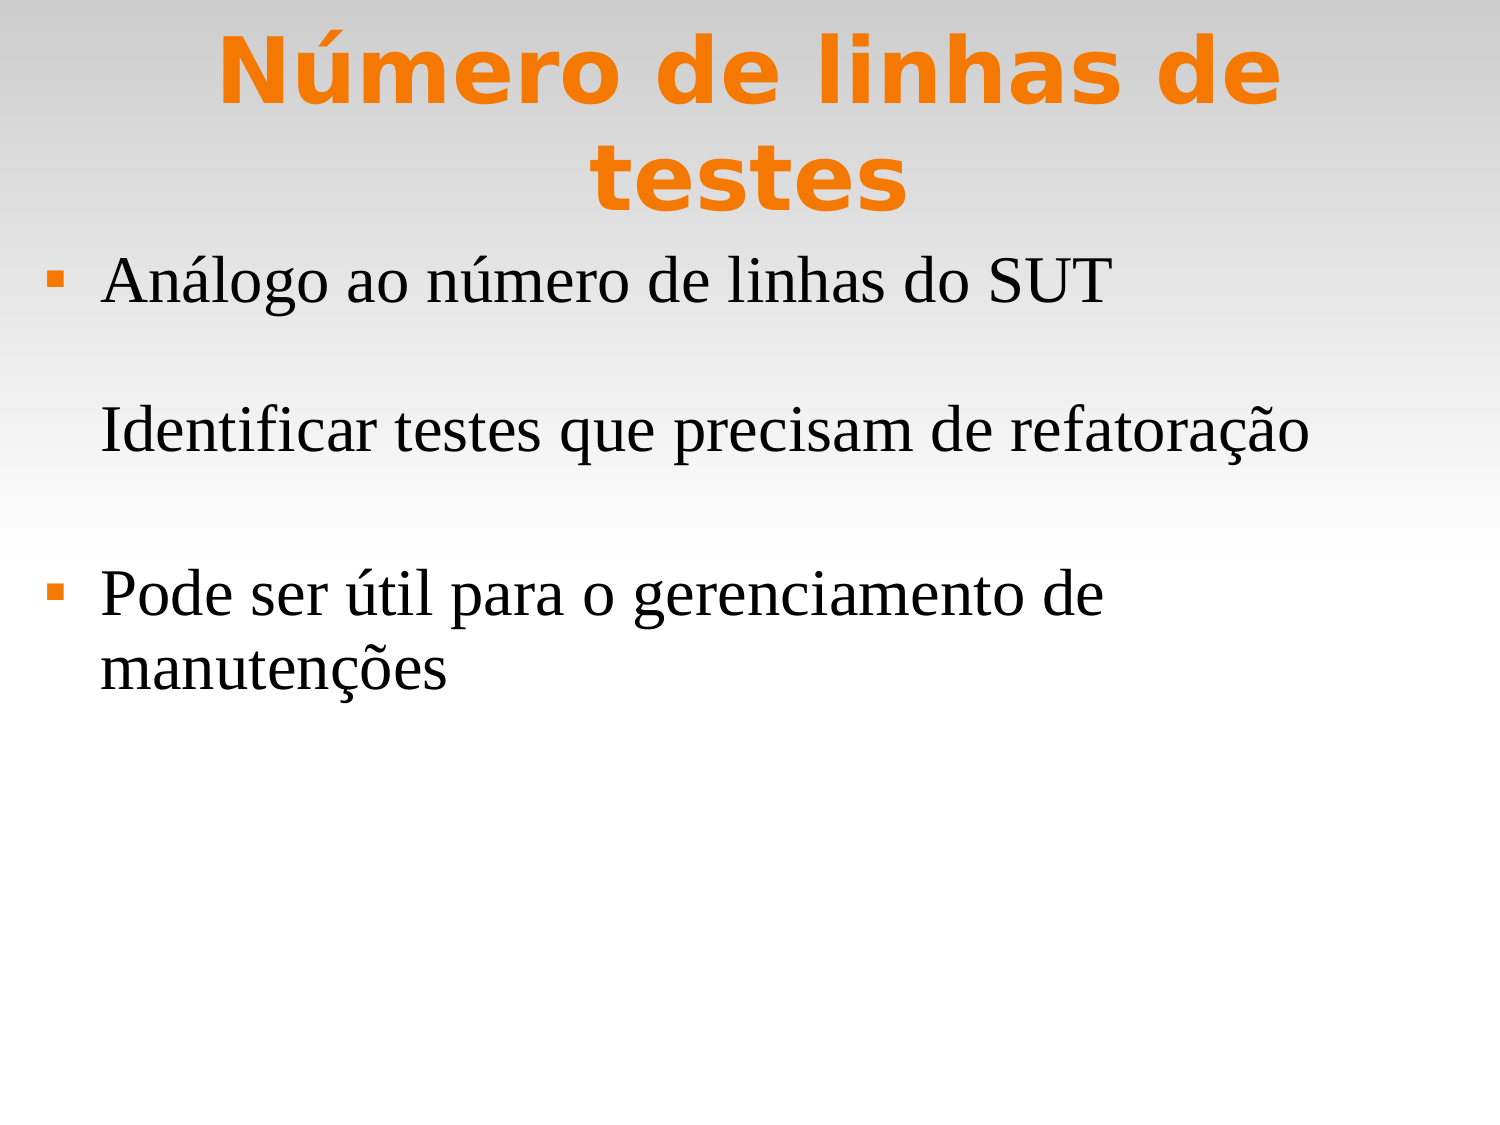

# Número de linhas de testes
Análogo ao número de linhas do SUT
Identificar testes que precisam de refatoração
Pode ser útil para o gerenciamento de manutenções